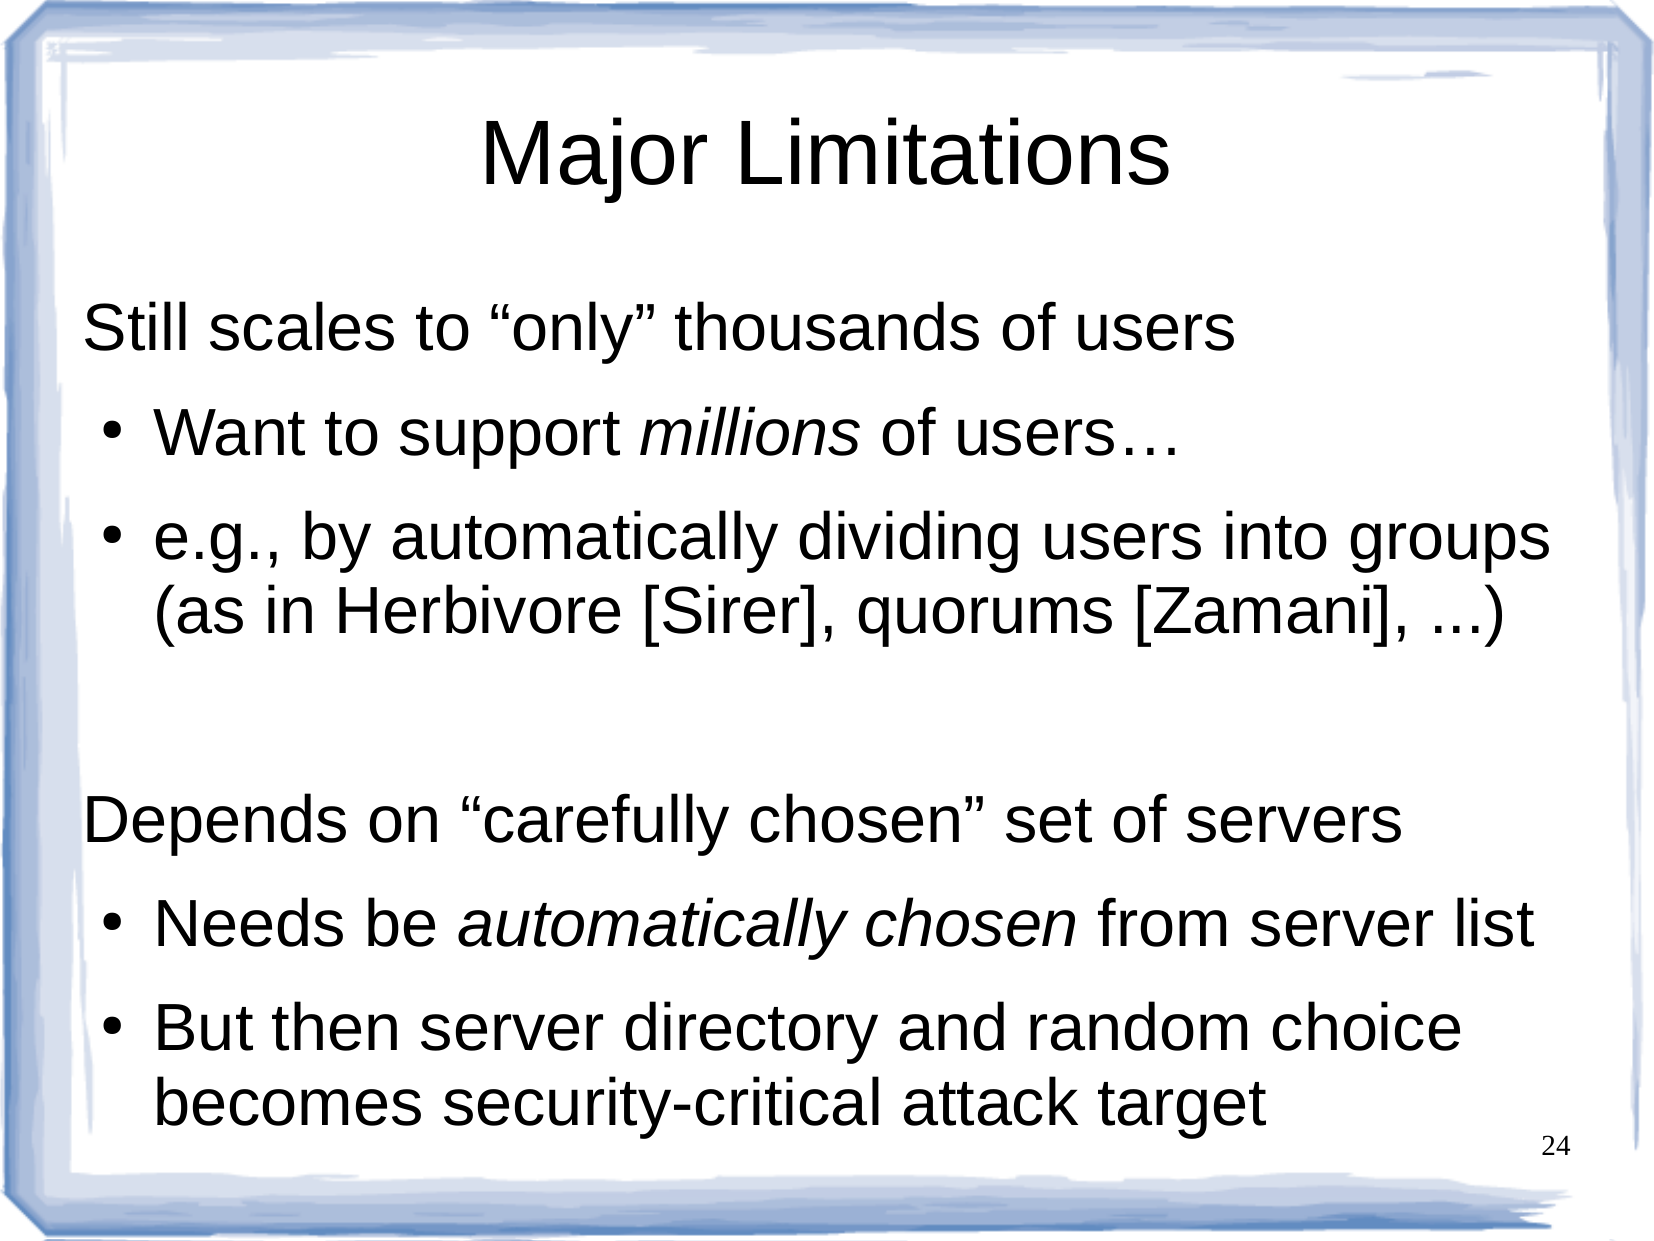

# Major Limitations
Still scales to “only” thousands of users
Want to support millions of users…
e.g., by automatically dividing users into groups
(as in Herbivore [Sirer], quorums [Zamani], ...)
Depends on “carefully chosen” set of servers
Needs be automatically chosen from server list
But then server directory and random choice
becomes security-critical attack target
24